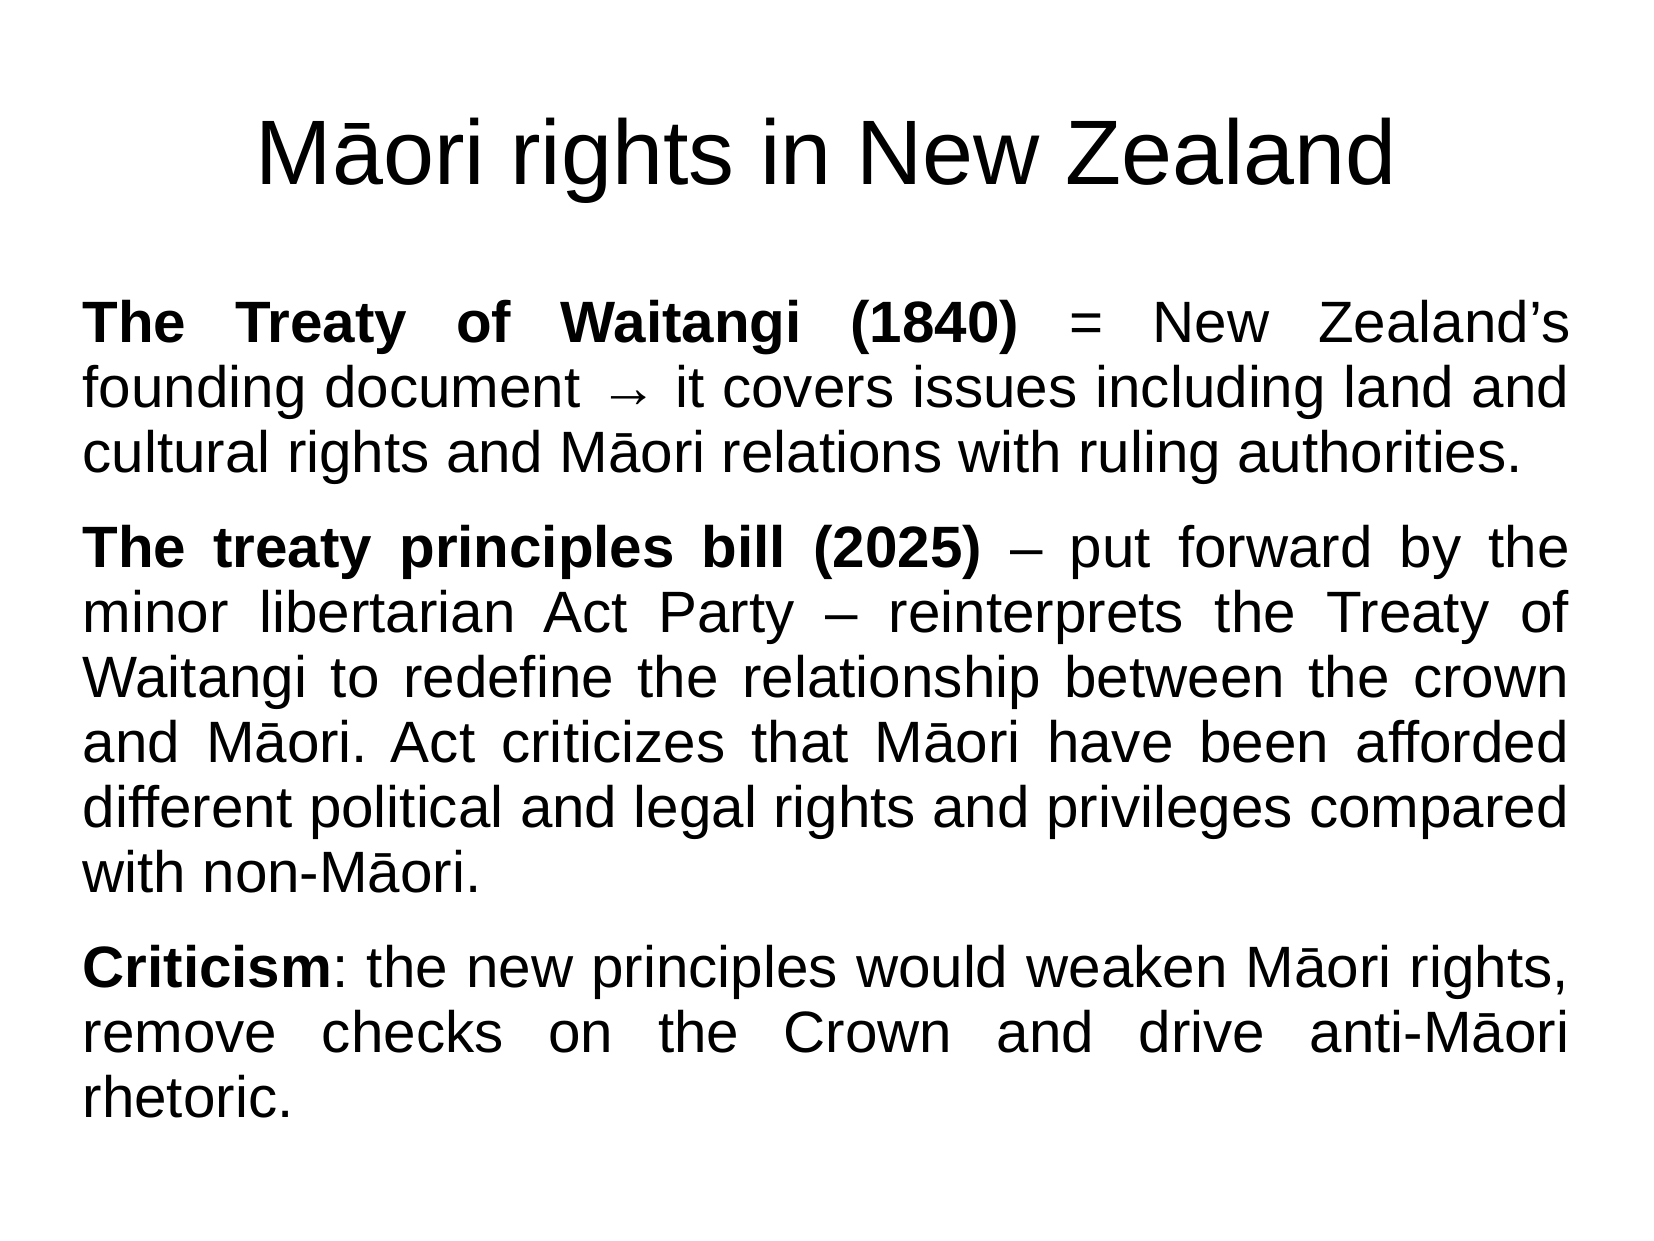

# Māori rights in New Zealand
The Treaty of Waitangi (1840) = New Zealand’s founding document → it covers issues including land and cultural rights and Māori relations with ruling authorities.
The treaty principles bill (2025) – put forward by the minor libertarian Act Party – reinterprets the Treaty of Waitangi to redefine the relationship between the crown and Māori. Act criticizes that Māori have been afforded different political and legal rights and privileges compared with non-Māori.
Criticism: the new principles would weaken Māori rights, remove checks on the Crown and drive anti-Māori rhetoric.